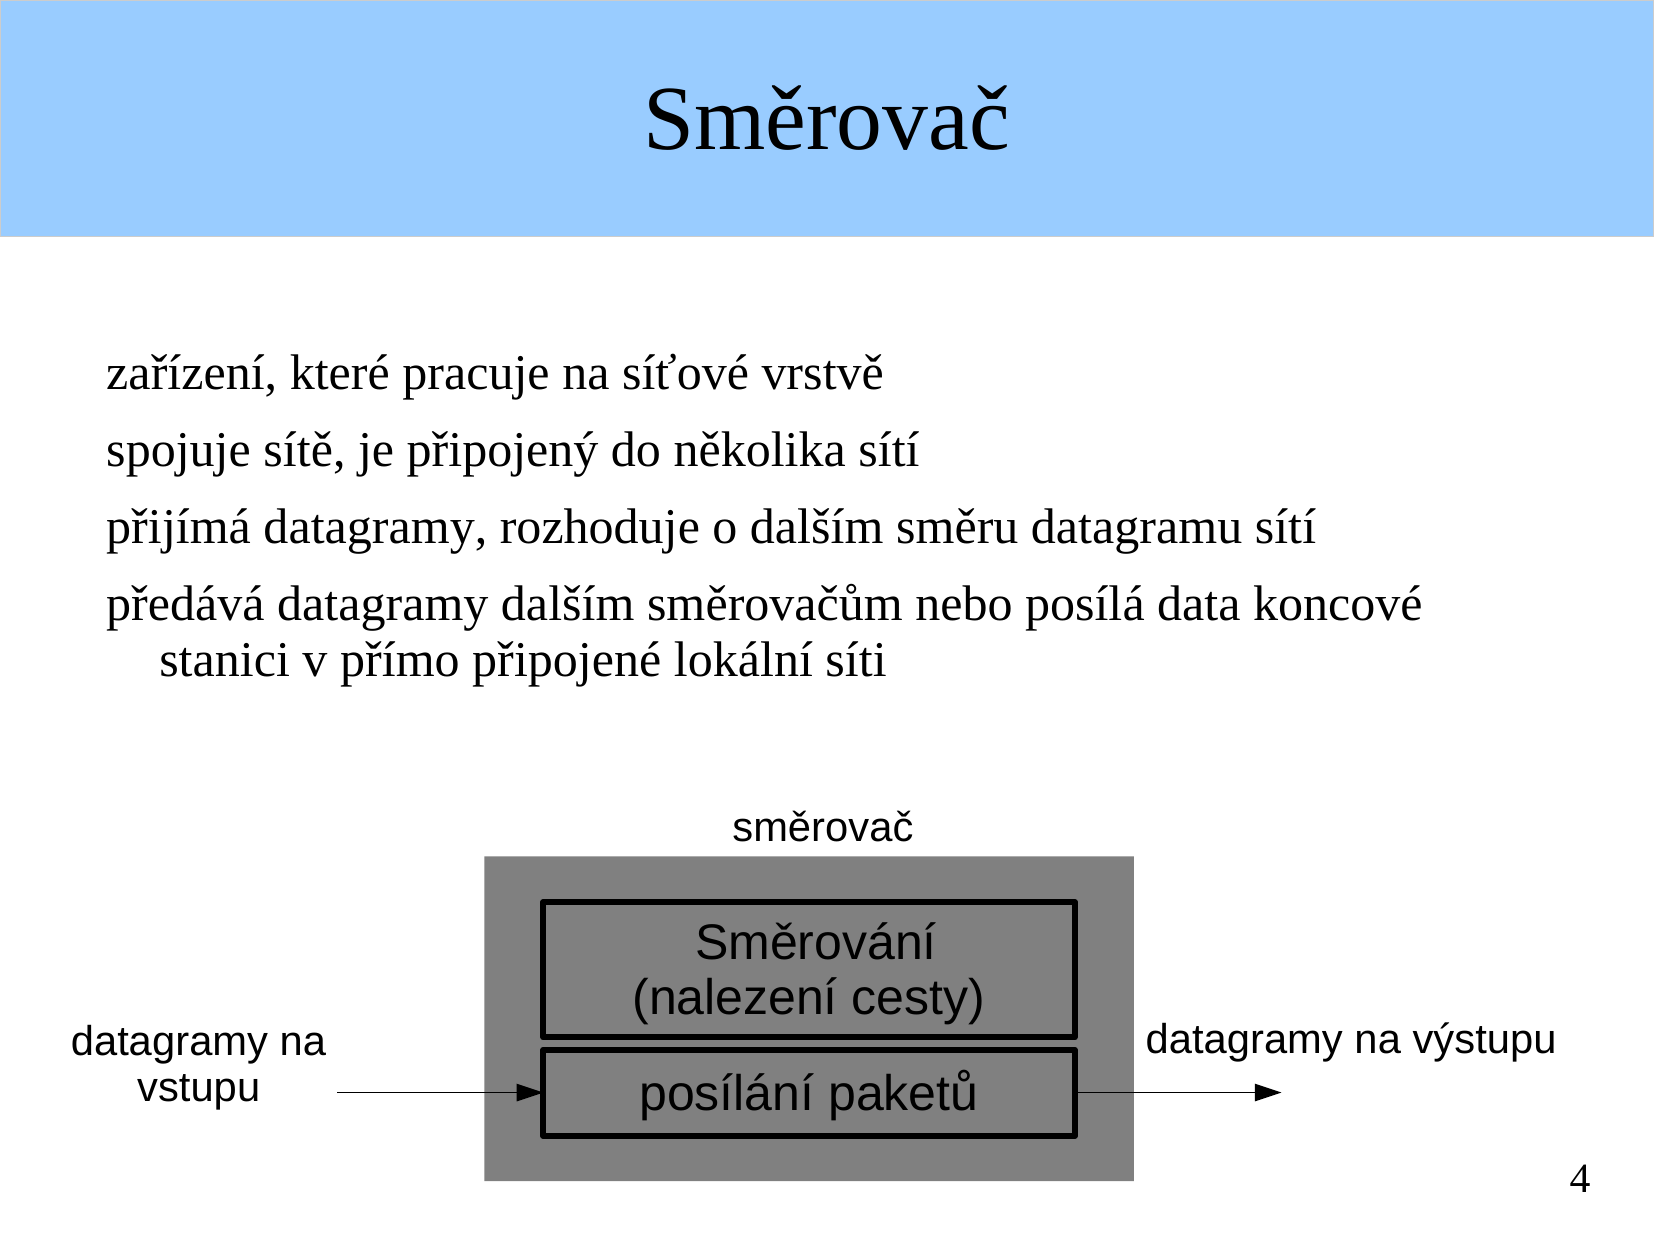

# Směrovač
zařízení, které pracuje na síťové vrstvě
spojuje sítě, je připojený do několika sítí
přijímá datagramy, rozhoduje o dalším směru datagramu sítí
předává datagramy dalším směrovačům nebo posílá data koncové stanici v přímo připojené lokální síti
směrovač
 Směrování
(nalezení cesty)
datagramy na výstupu
datagramy na vstupu
posílání paketů